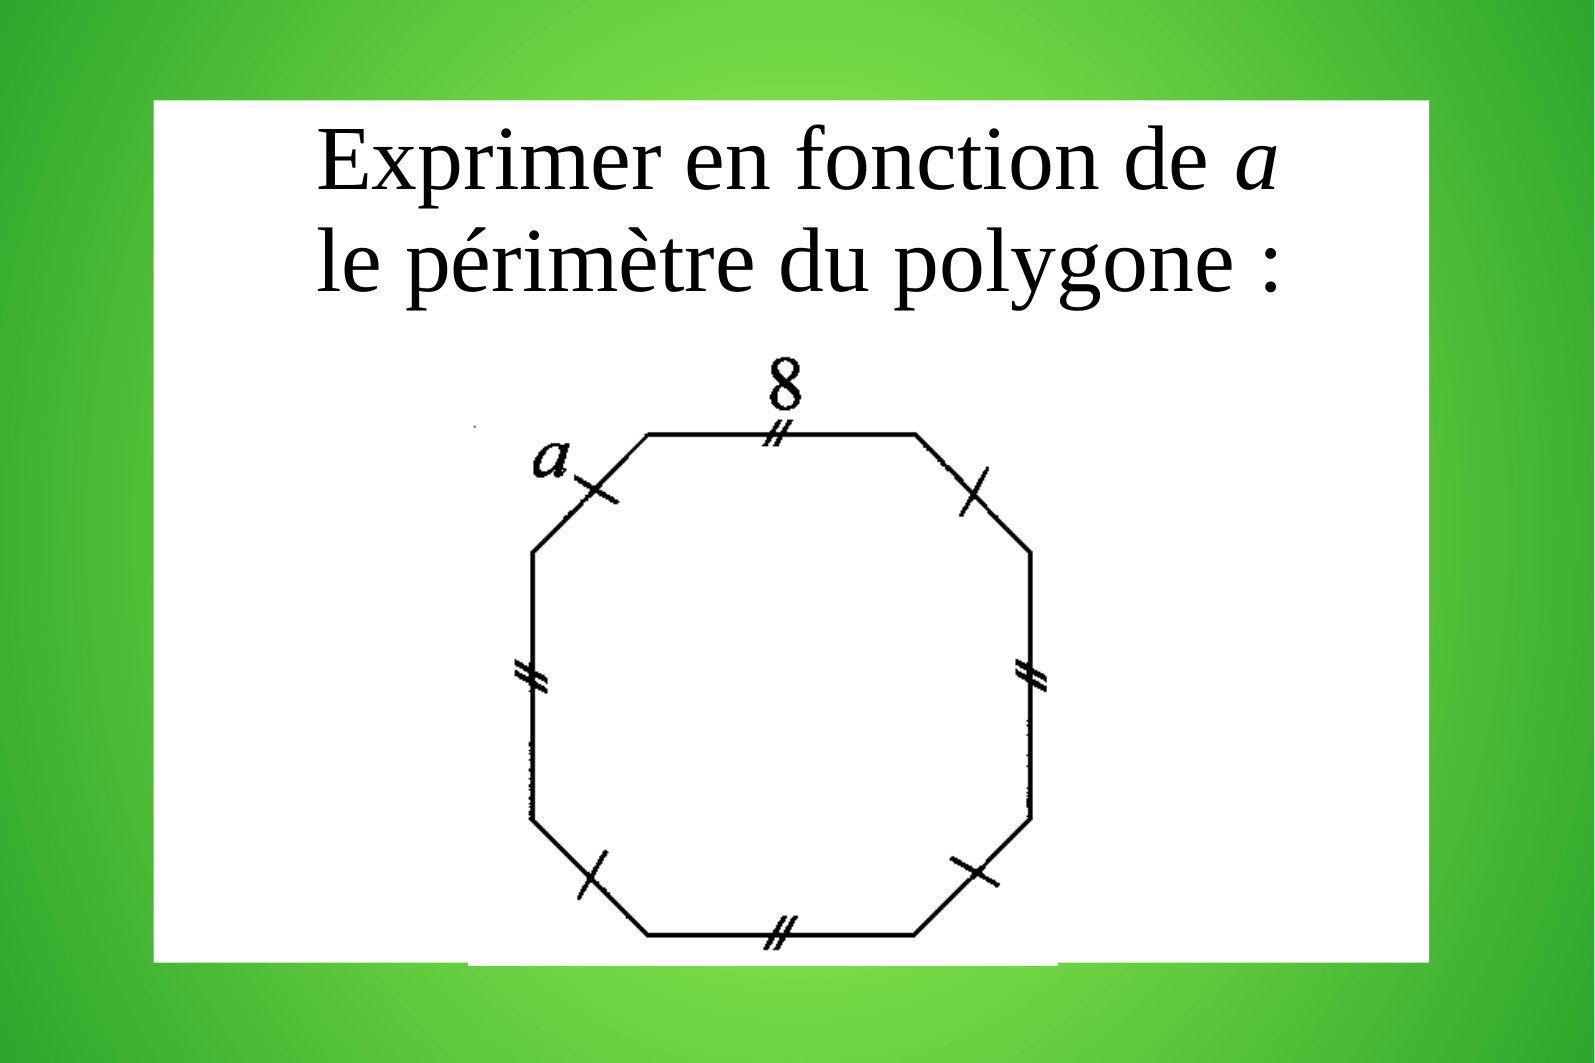

Exprimer en fonction de a
		le périmètre du polygone :